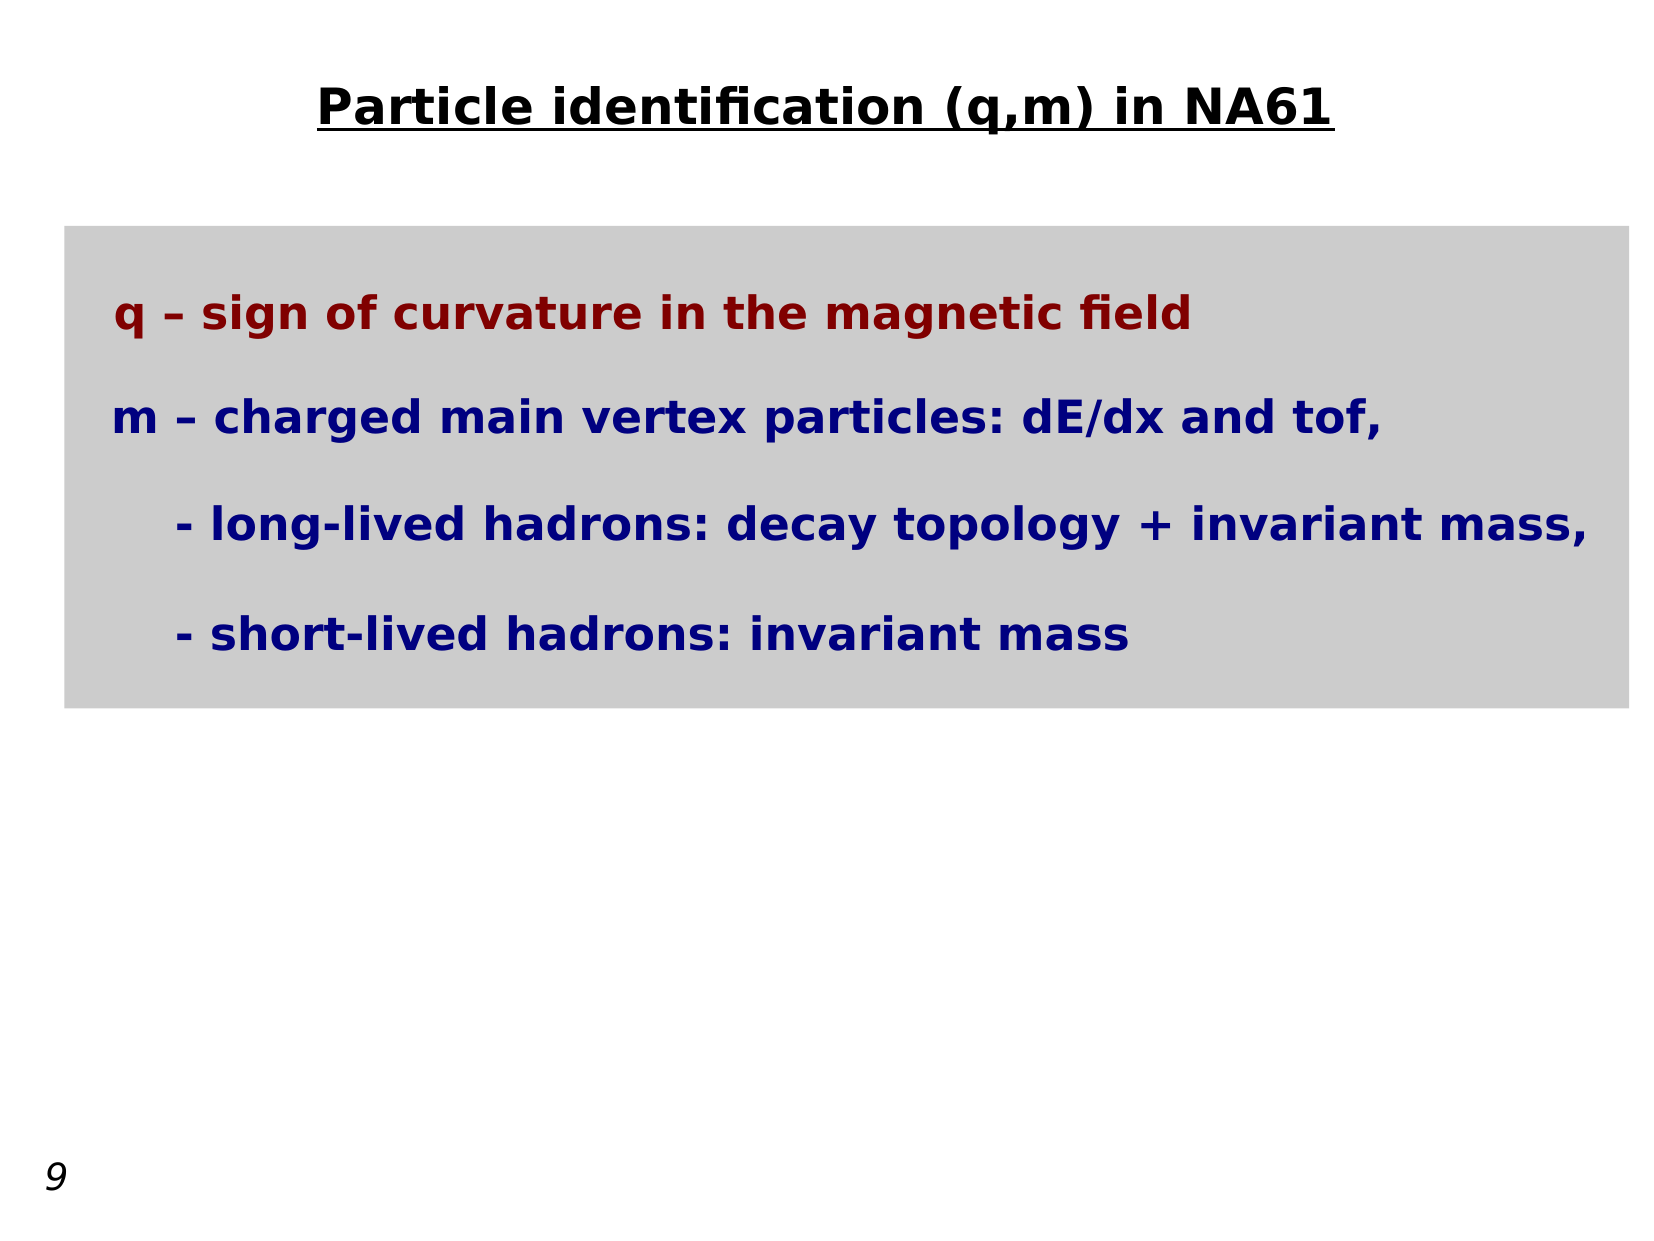

Particle identification (q,m) in NA61
q – sign of curvature in the magnetic field
m – charged main vertex particles: dE/dx and tof,
 - long-lived hadrons: decay topology + invariant mass,
 - short-lived hadrons: invariant mass